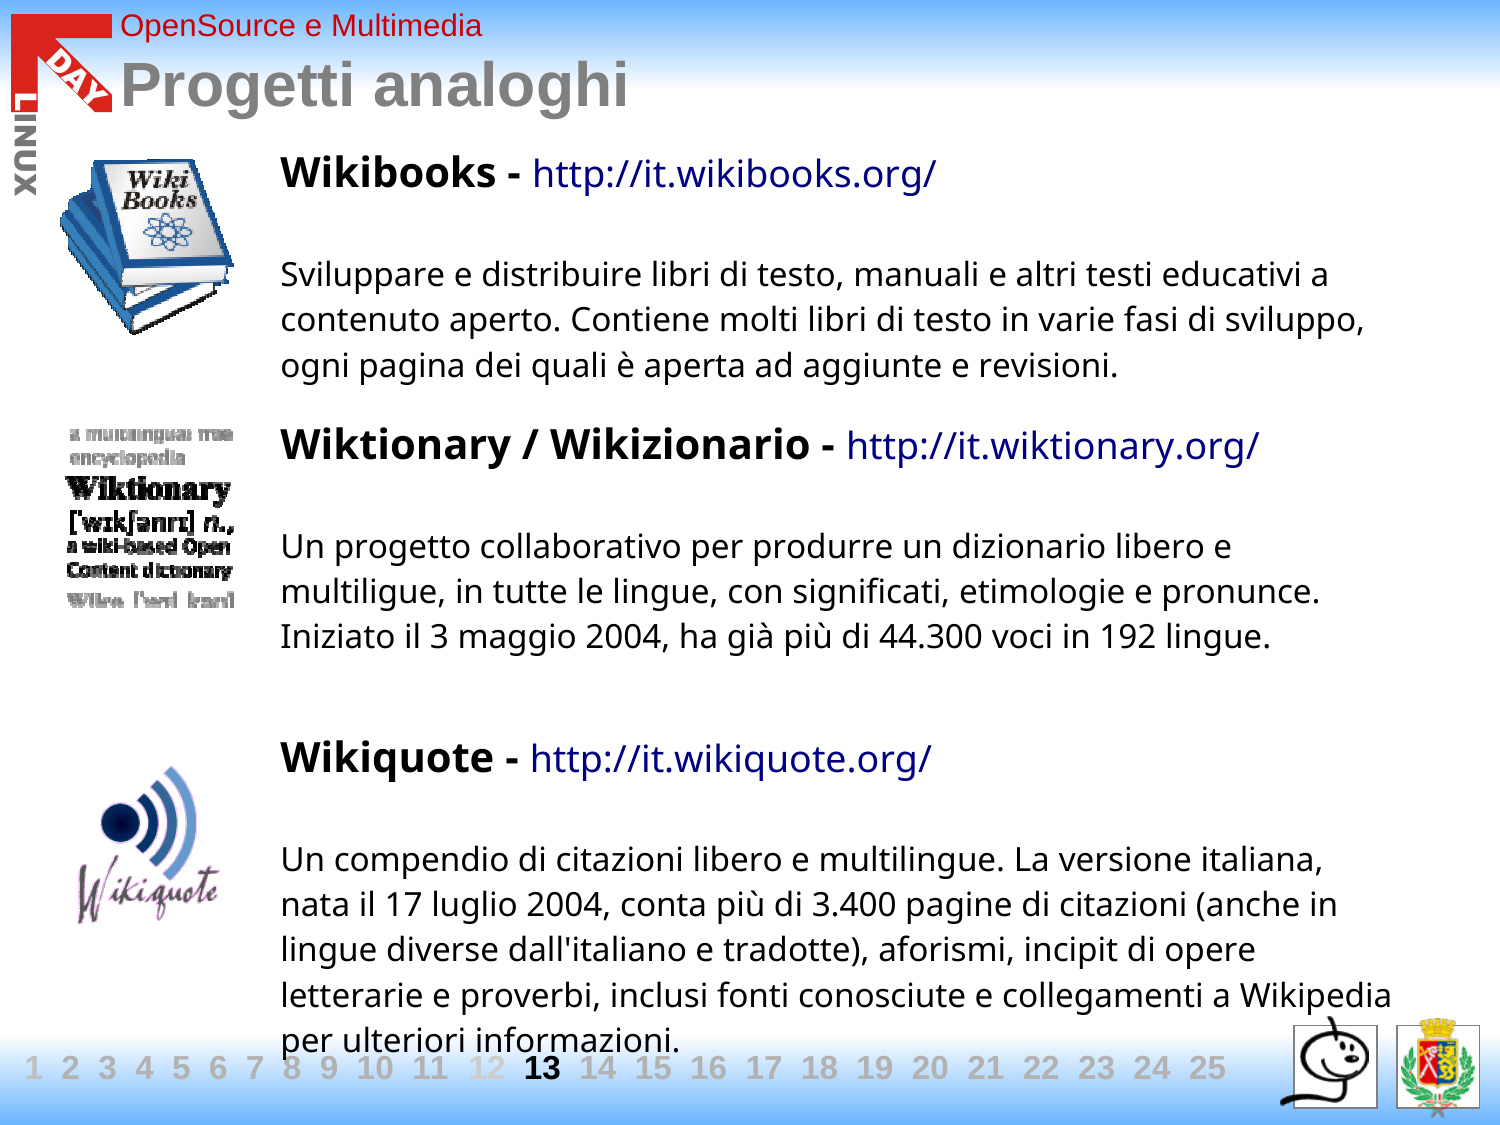

OpenSource e Multimedia
Progetti analoghi
Wikibooks - http://it.wikibooks.org/
Sviluppare e distribuire libri di testo, manuali e altri testi educativi a
contenuto aperto. Contiene molti libri di testo in varie fasi di sviluppo, ogni pagina dei quali è aperta ad aggiunte e revisioni.
Wiktionary / Wikizionario - http://it.wiktionary.org/
Un progetto collaborativo per produrre un dizionario libero e multiligue, in tutte le lingue, con significati, etimologie e pronunce.
Iniziato il 3 maggio 2004, ha già più di 44.300 voci in 192 lingue.
Wikiquote - http://it.wikiquote.org/
Un compendio di citazioni libero e multilingue. La versione italiana, nata il 17 luglio 2004, conta più di 3.400 pagine di citazioni (anche in lingue diverse dall'italiano e tradotte), aforismi, incipit di opere letterarie e proverbi, inclusi fonti conosciute e collegamenti a Wikipedia per ulteriori informazioni.
1 2 3 4 5 6 7 8 9 10 11 12 13 14 15 16 17 18 19 20 21 22 23 24 25